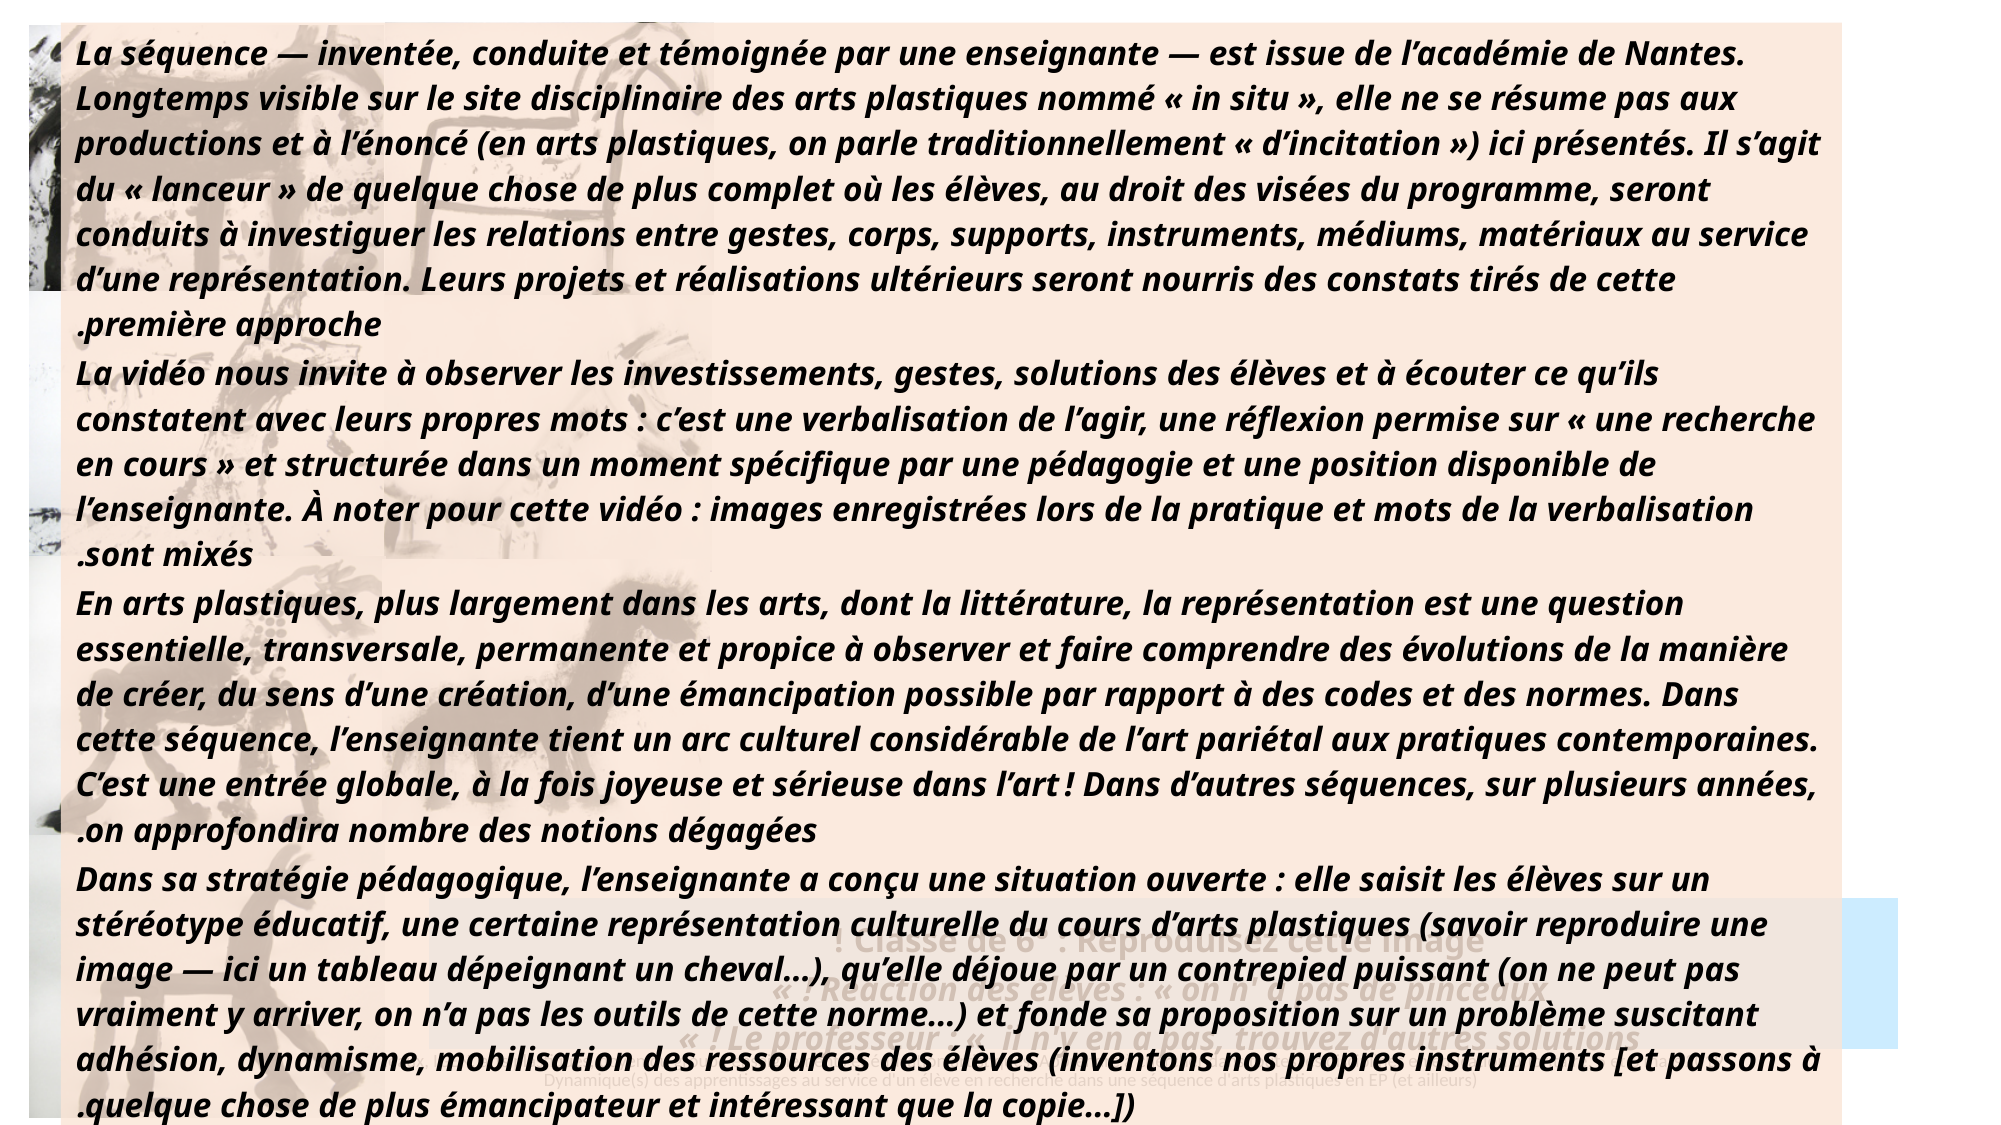

La séquence — inventée, conduite et témoignée par une enseignante — est issue de l’académie de Nantes. Longtemps visible sur le site disciplinaire des arts plastiques nommé « in situ », elle ne se résume pas aux productions et à l’énoncé (en arts plastiques, on parle traditionnellement « d’incitation ») ici présentés. Il s’agit du « lanceur » de quelque chose de plus complet où les élèves, au droit des visées du programme, seront conduits à investiguer les relations entre gestes, corps, supports, instruments, médiums, matériaux au service d’une représentation. Leurs projets et réalisations ultérieurs seront nourris des constats tirés de cette première approche.
La vidéo nous invite à observer les investissements, gestes, solutions des élèves et à écouter ce qu’ils constatent avec leurs propres mots : c’est une verbalisation de l’agir, une réflexion permise sur « une recherche en cours » et structurée dans un moment spécifique par une pédagogie et une position disponible de l’enseignante. À noter pour cette vidéo : images enregistrées lors de la pratique et mots de la verbalisation sont mixés.
En arts plastiques, plus largement dans les arts, dont la littérature, la représentation est une question essentielle, transversale, permanente et propice à observer et faire comprendre des évolutions de la manière de créer, du sens d’une création, d’une émancipation possible par rapport à des codes et des normes. Dans cette séquence, l’enseignante tient un arc culturel considérable de l’art pariétal aux pratiques contemporaines. C’est une entrée globale, à la fois joyeuse et sérieuse dans l’art ! Dans d’autres séquences, sur plusieurs années, on approfondira nombre des notions dégagées.
Dans sa stratégie pédagogique, l’enseignante a conçu une situation ouverte : elle saisit les élèves sur un stéréotype éducatif, une certaine représentation culturelle du cours d’arts plastiques (savoir reproduire une image — ici un tableau dépeignant un cheval…), qu’elle déjoue par un contrepied puissant (on ne peut pas vraiment y arriver, on n’a pas les outils de cette norme…) et fonde sa proposition sur un problème suscitant adhésion, dynamisme, mobilisation des ressources des élèves (inventons nos propres instruments [et passons à quelque chose de plus émancipateur et intéressant que la copie…]).
Classe de 6° : Reproduisez cette image !
Réaction des élèves : « on n' a pas de pinceaux ! »
Le professeur : «  il n'y en a pas, trouvez d'autres solutions ! »
Christian Vieaux, IGEN, arts plastiques, doyen du groupe enseignements et éducation artistiques, Apprendre à chercher dans toutes les disciplines en éducation prioritaire, 5 et 6 mars 2019
Dynamique(s) des apprentissages au service d'un élève en recherche dans une séquence d'arts plastiques en EP (et ailleurs)